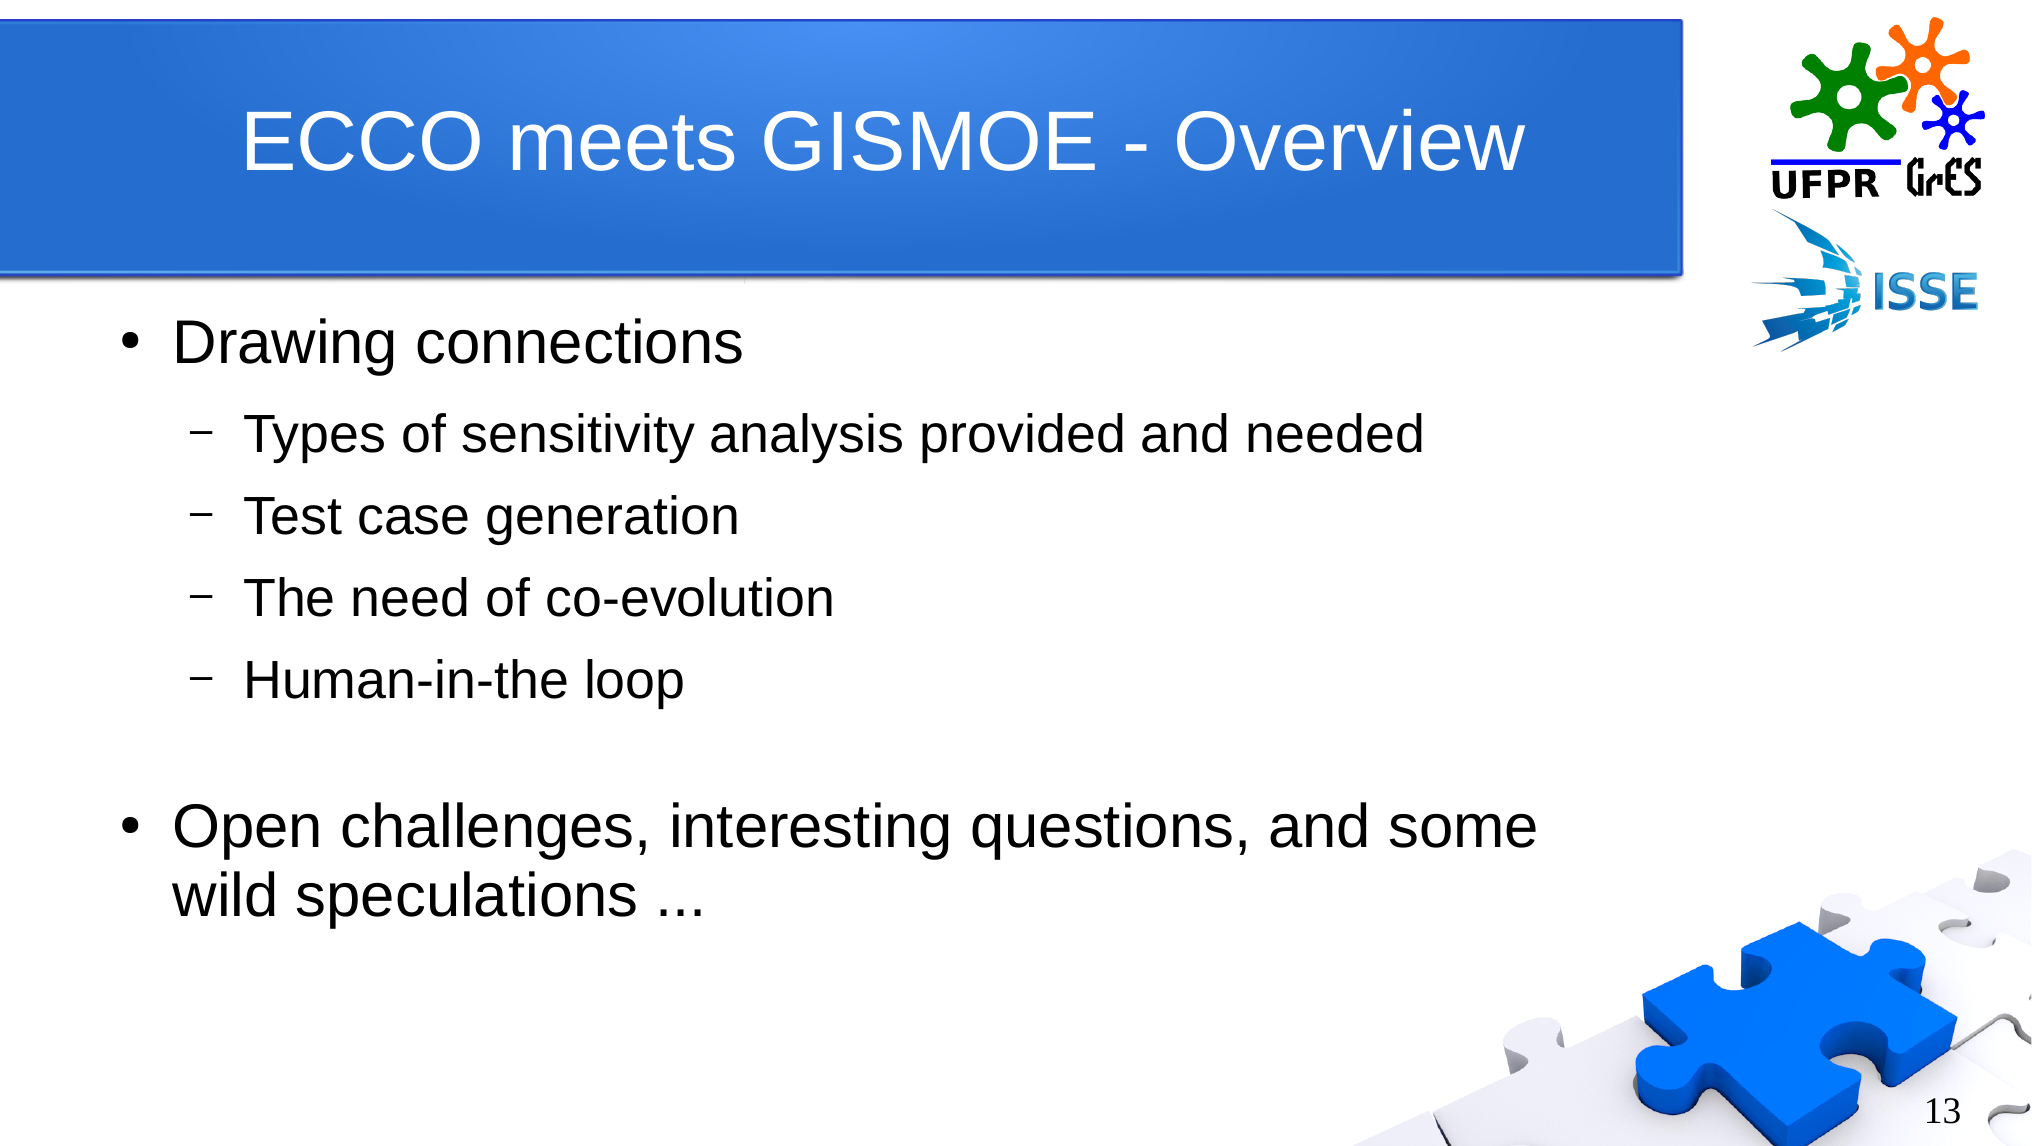

# ECCO meets GISMOE - Overview
Drawing connections
Types of sensitivity analysis provided and needed
Test case generation
The need of co-evolution
Human-in-the loop
Open challenges, interesting questions, and some wild speculations ...
13